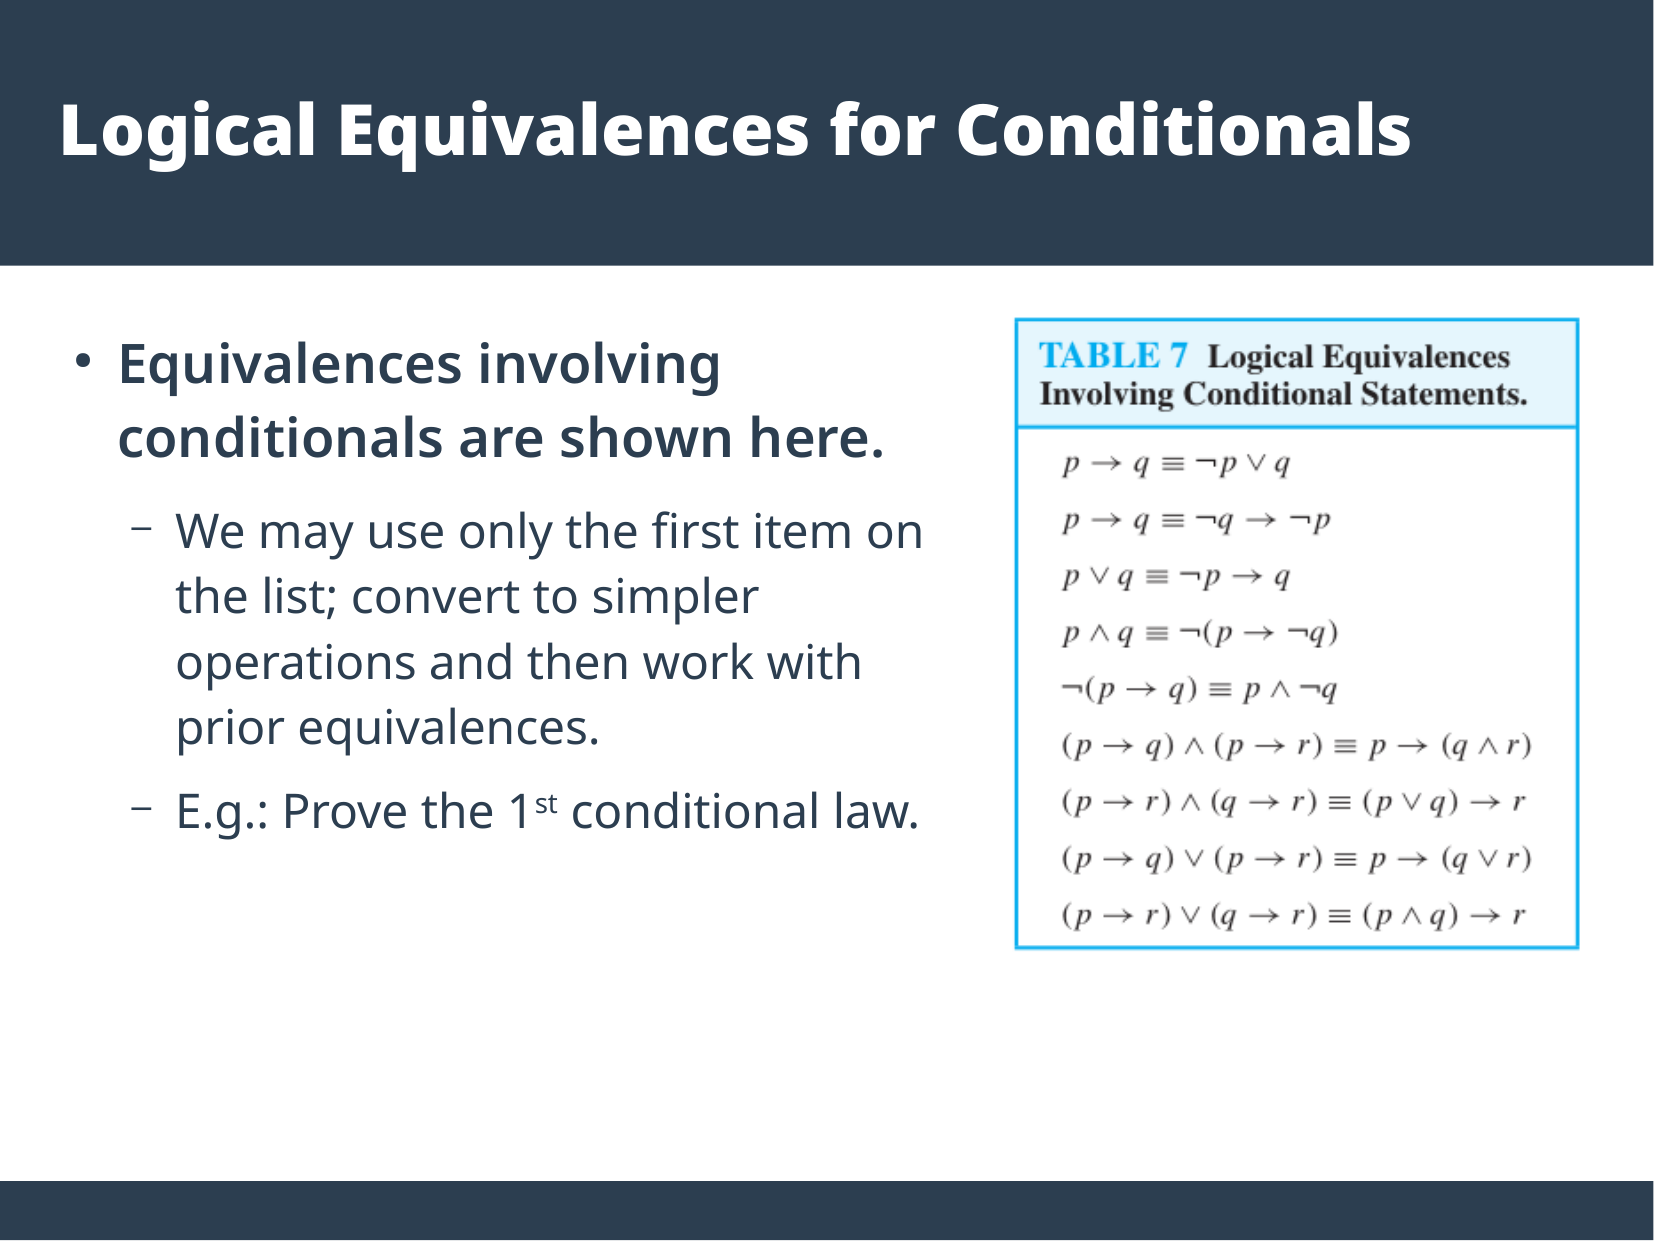

# Logical Equivalences for Conditionals
Equivalences involving conditionals are shown here.
We may use only the first item on the list; convert to simpler operations and then work with prior equivalences.
E.g.: Prove the 1st conditional law.